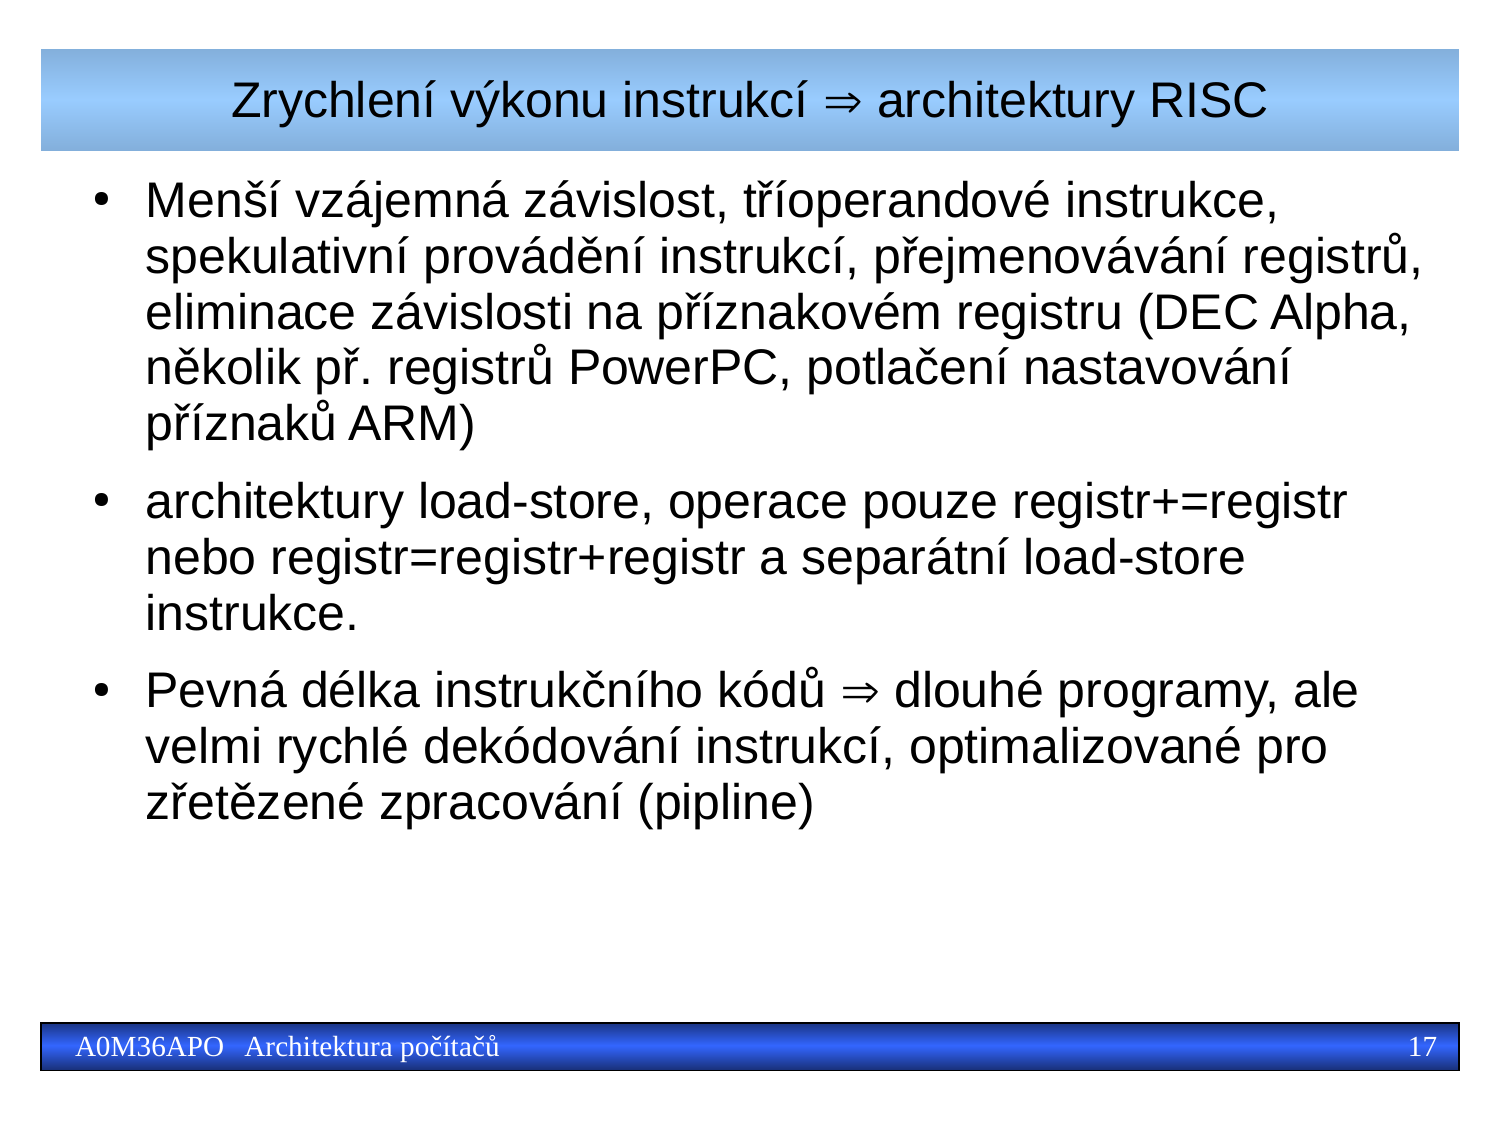

# Zrychlení výkonu instrukcí ⇒ architektury RISC
Menší vzájemná závislost, tříoperandové instrukce, spekulativní provádění instrukcí, přejmenovávání registrů, eliminace závislosti na příznakovém registru (DEC Alpha, několik př. registrů PowerPC, potlačení nastavování příznaků ARM)
architektury load-store, operace pouze registr+=registr nebo registr=registr+registr a separátní load-store instrukce.
Pevná délka instrukčního kódů ⇒ dlouhé programy, ale velmi rychlé dekódování instrukcí, optimalizované pro zřetězené zpracování (pipline)
A0M36APO Architektura počítačů
17